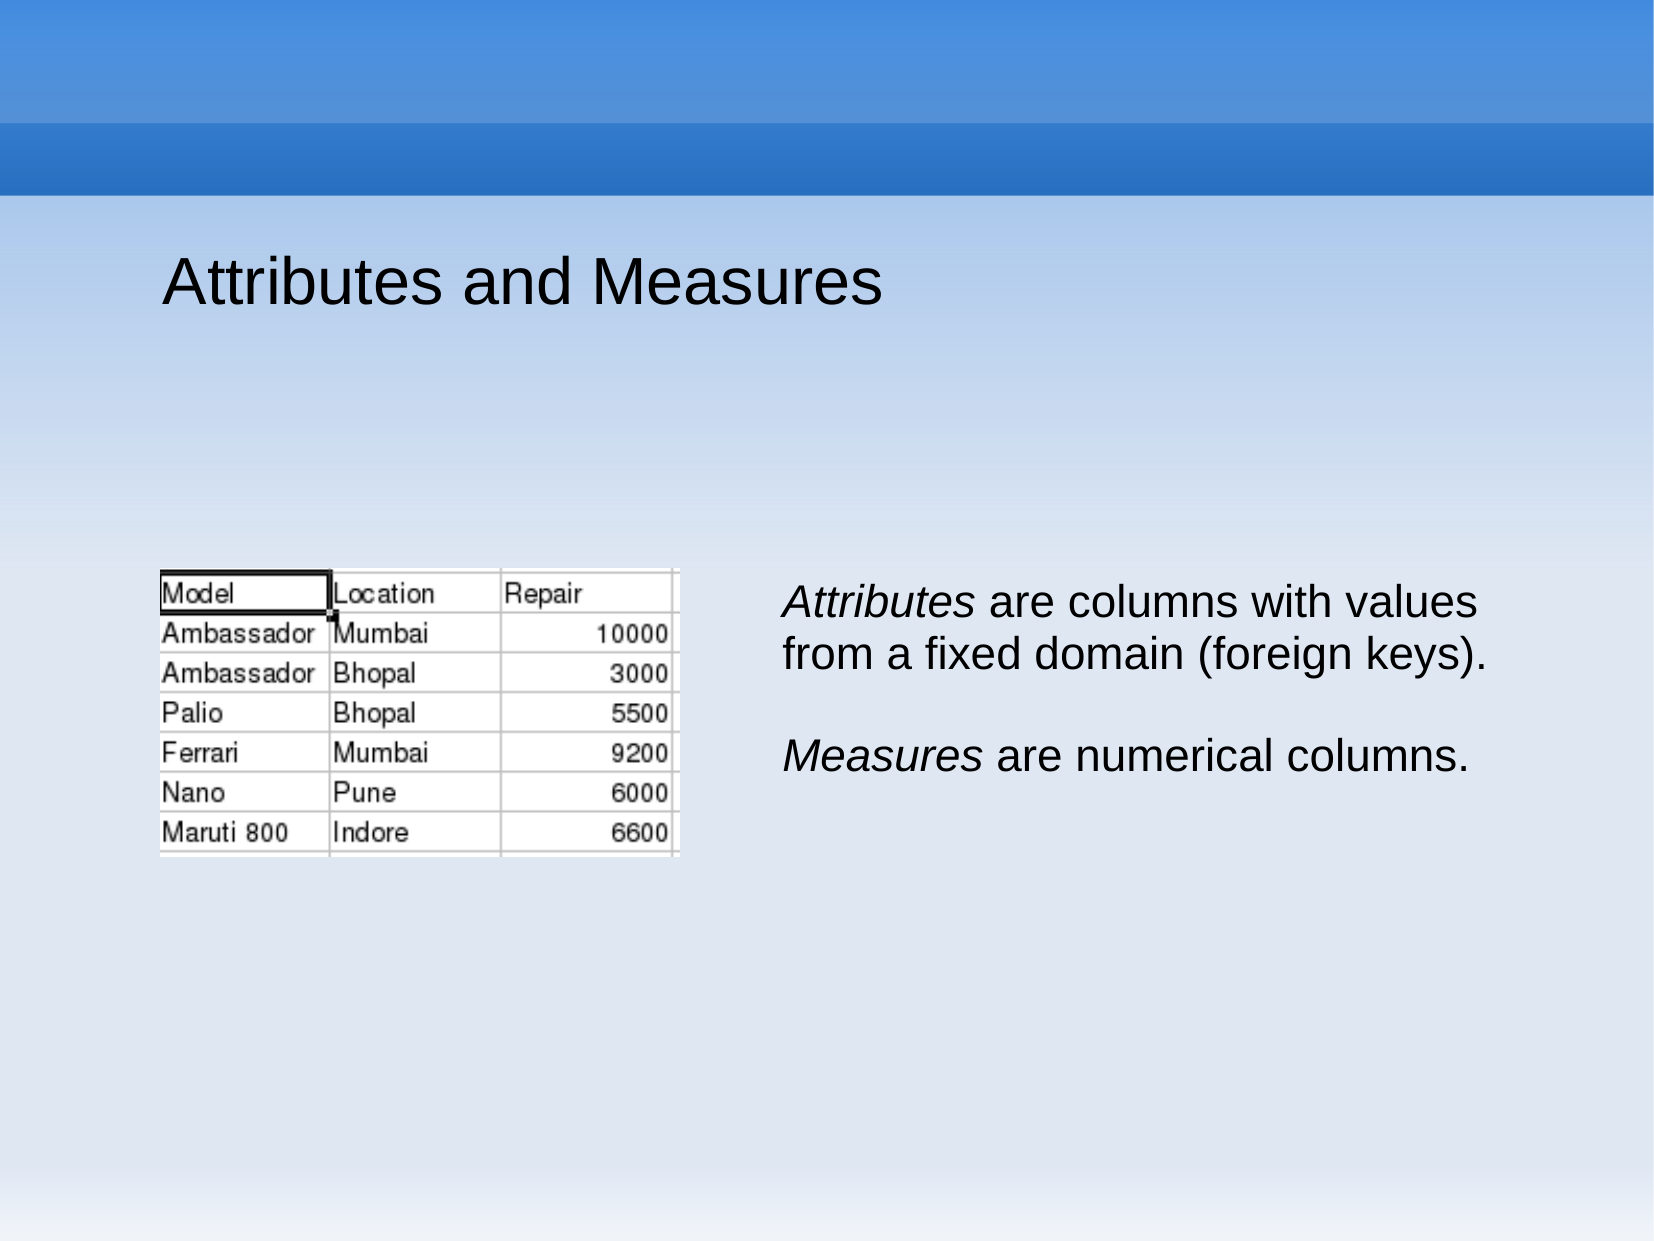

Attributes and Measures
Attributes are columns with values from a fixed domain (foreign keys).
Measures are numerical columns.